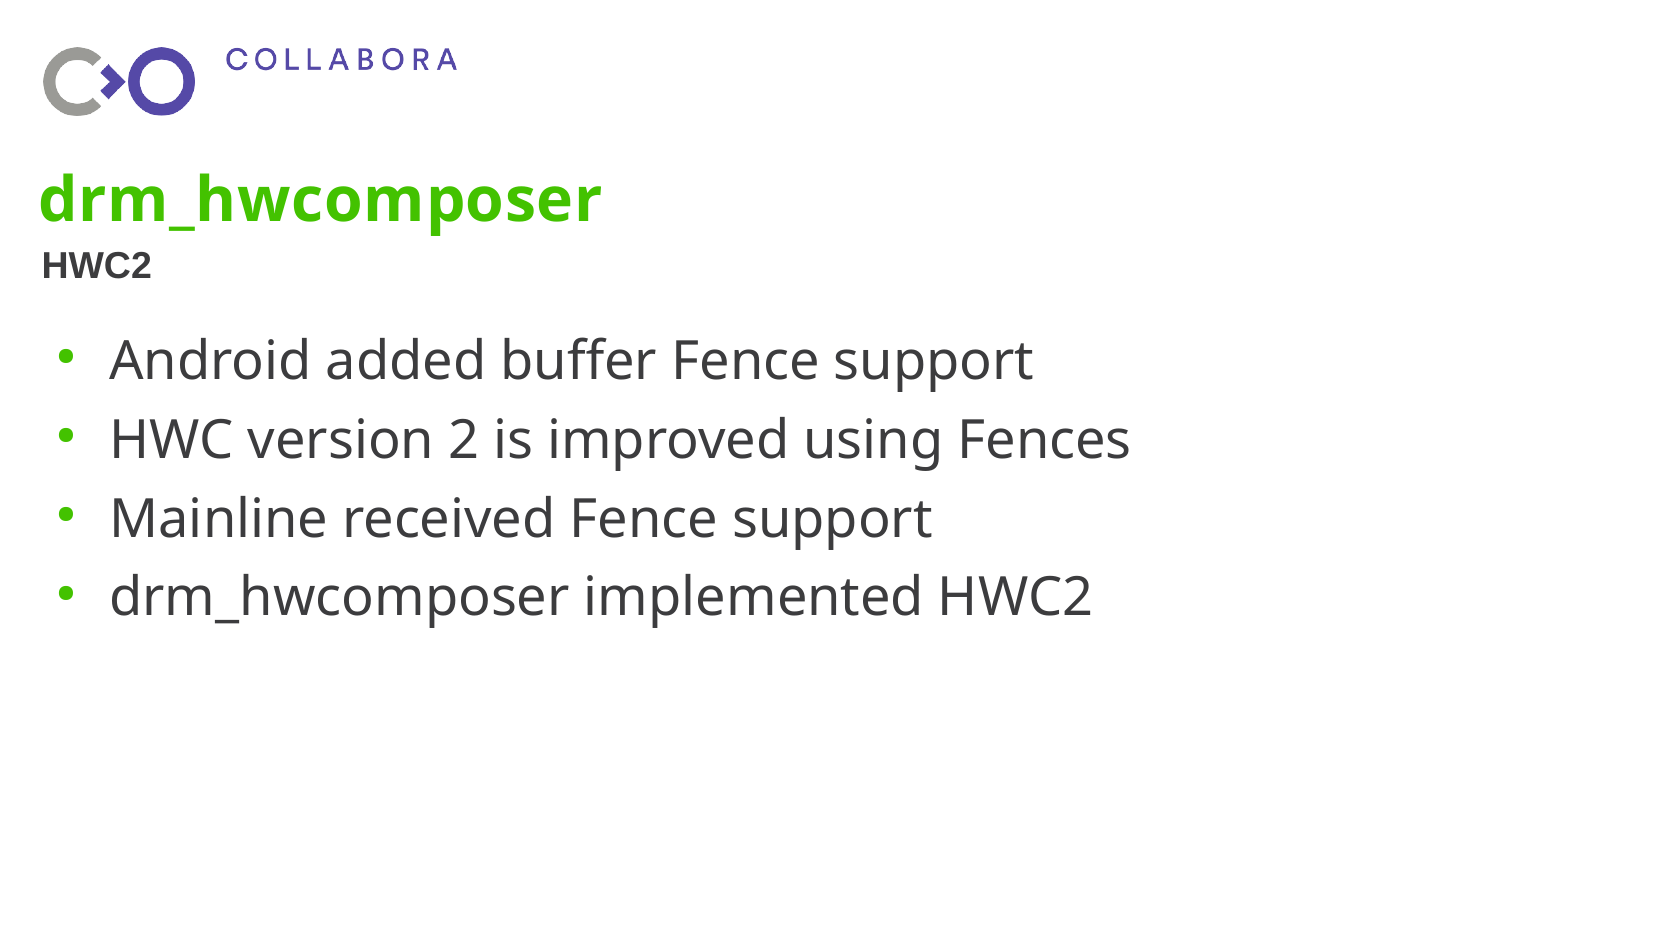

# drm_hwcomposer
HWC2
Android added buffer Fence support
HWC version 2 is improved using Fences
Mainline received Fence support
drm_hwcomposer implemented HWC2